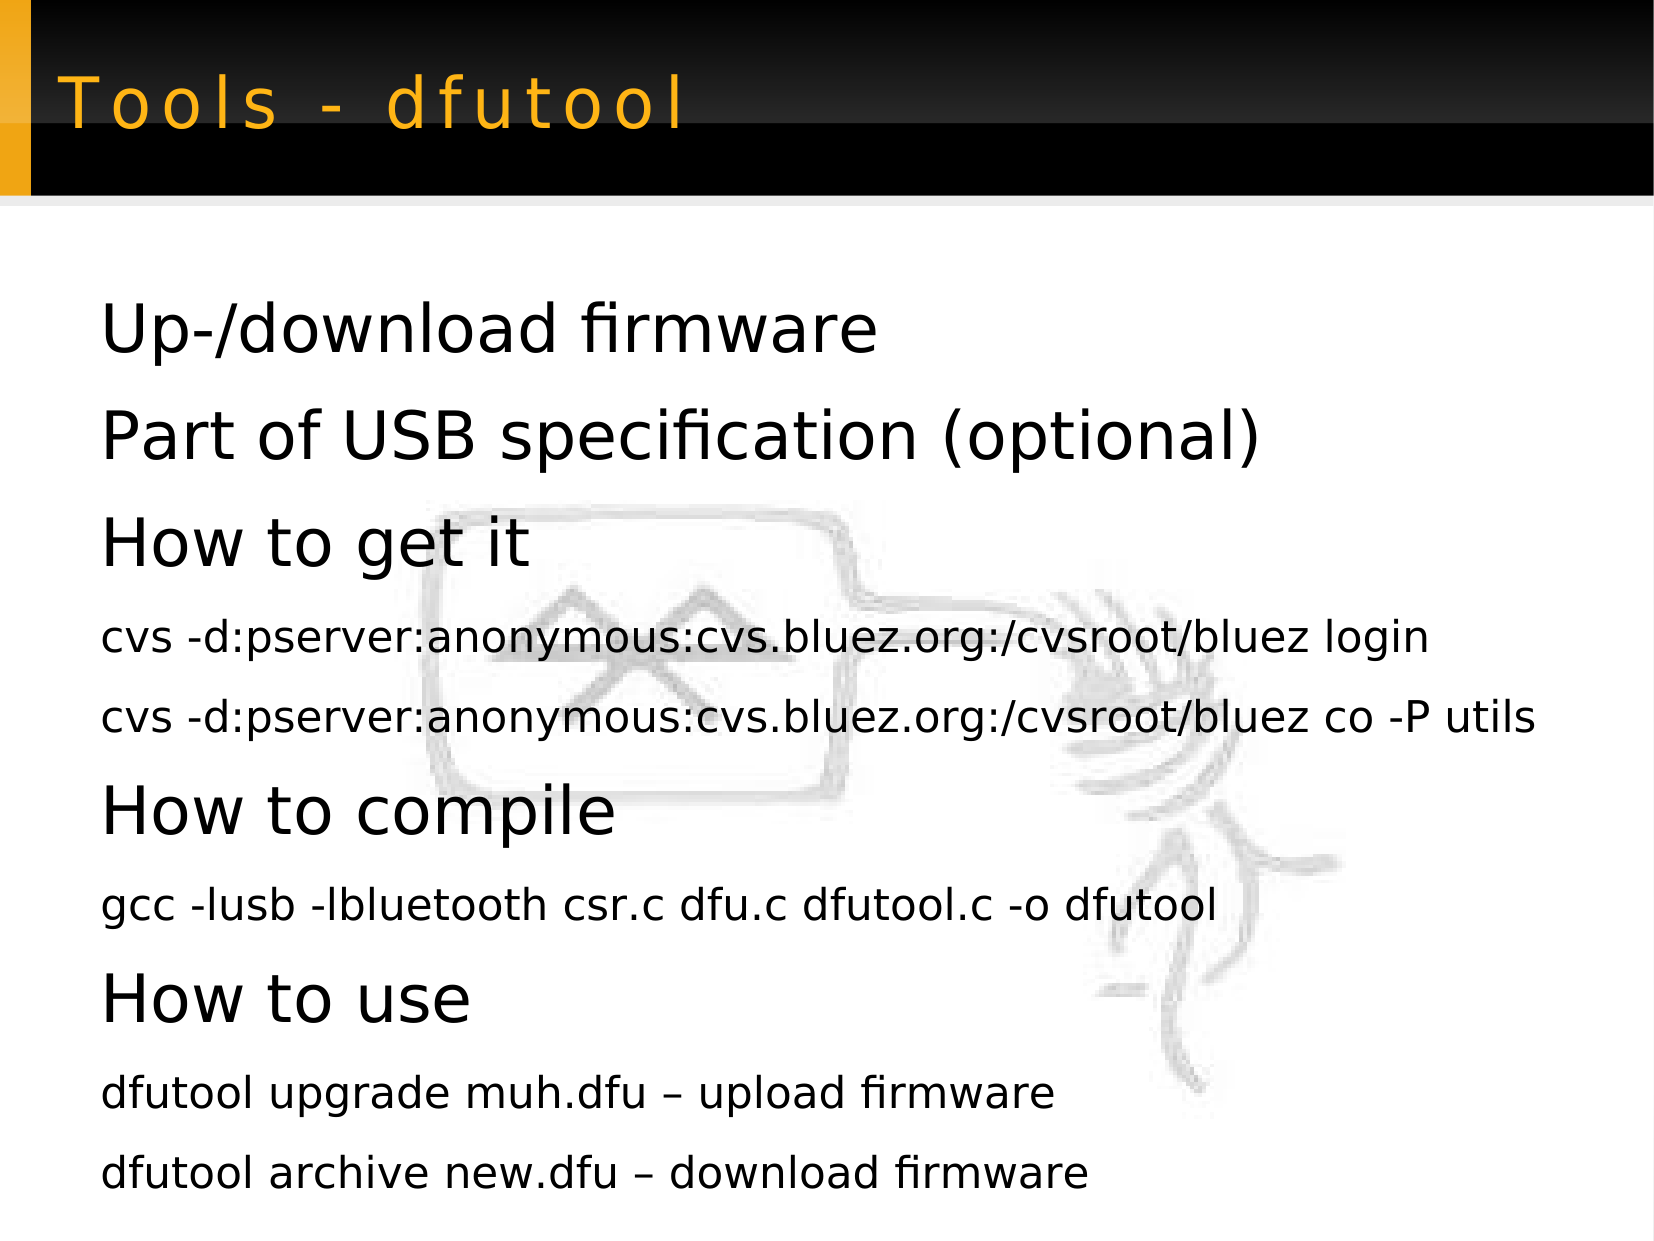

# Tools - dfutool
Up-/download firmware
Part of USB specification (optional)
How to get it
cvs -d:pserver:anonymous:cvs.bluez.org:/cvsroot/bluez login
cvs -d:pserver:anonymous:cvs.bluez.org:/cvsroot/bluez co -P utils
How to compile
gcc -lusb -lbluetooth csr.c dfu.c dfutool.c -o dfutool
How to use
dfutool upgrade muh.dfu – upload firmware
dfutool archive new.dfu – download firmware